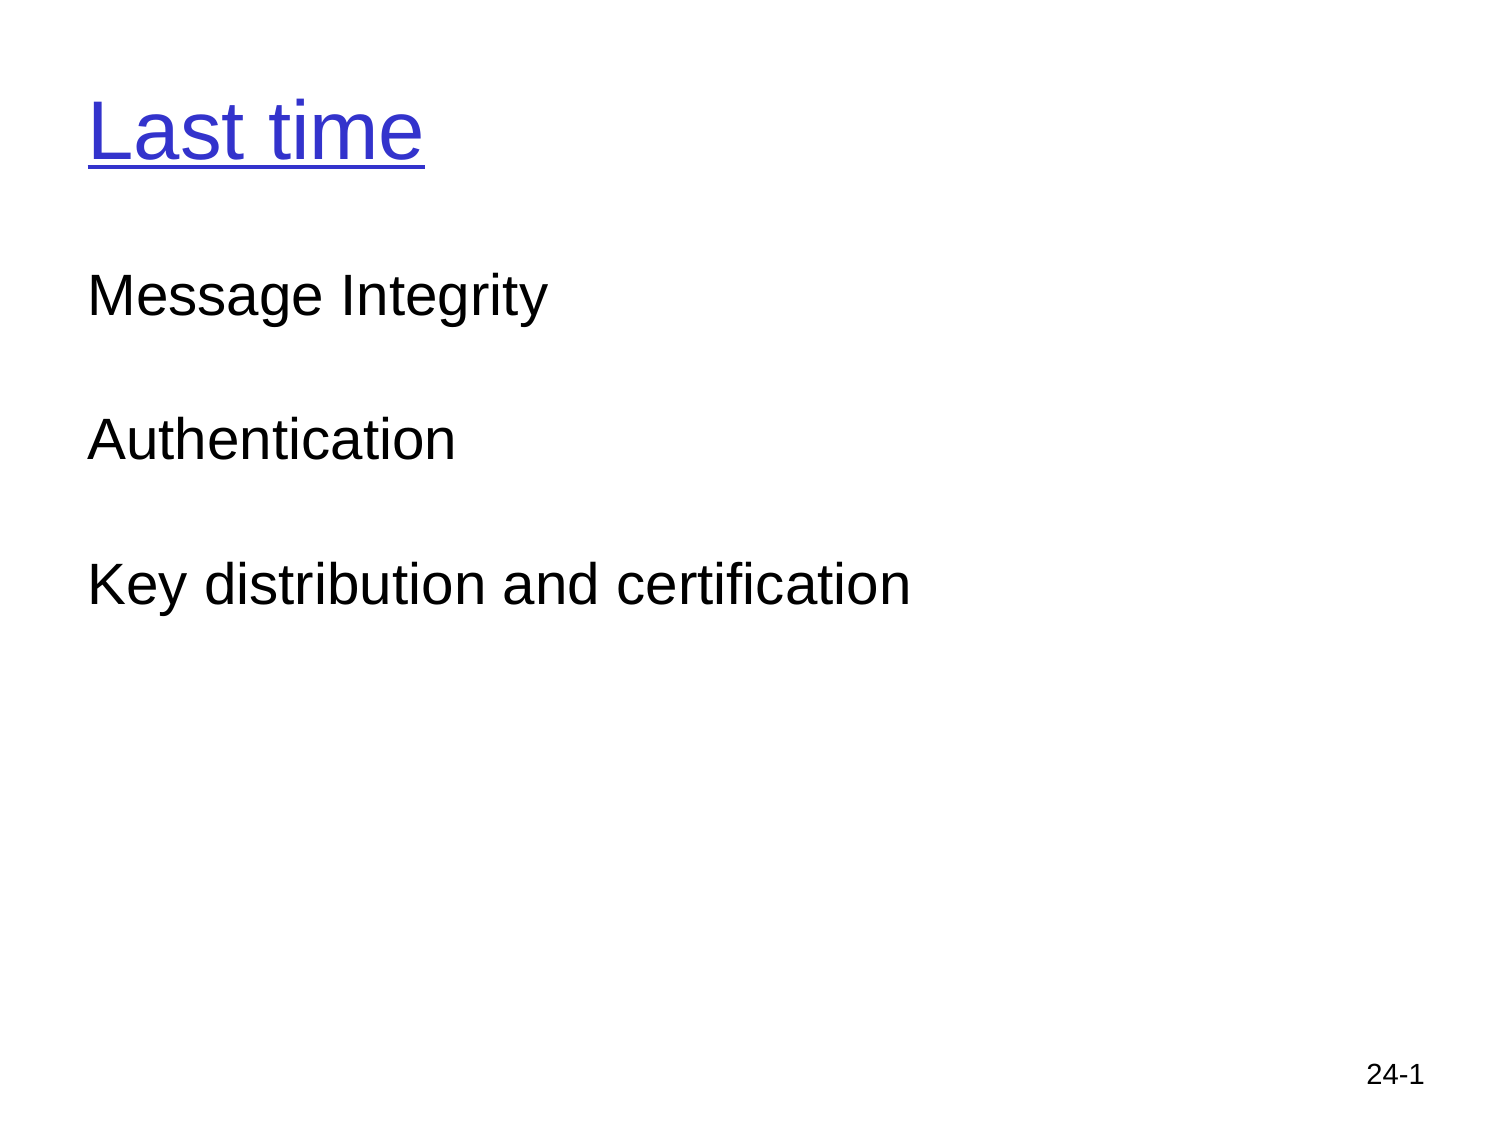

# Last time
Message Integrity
Authentication
Key distribution and certification
1